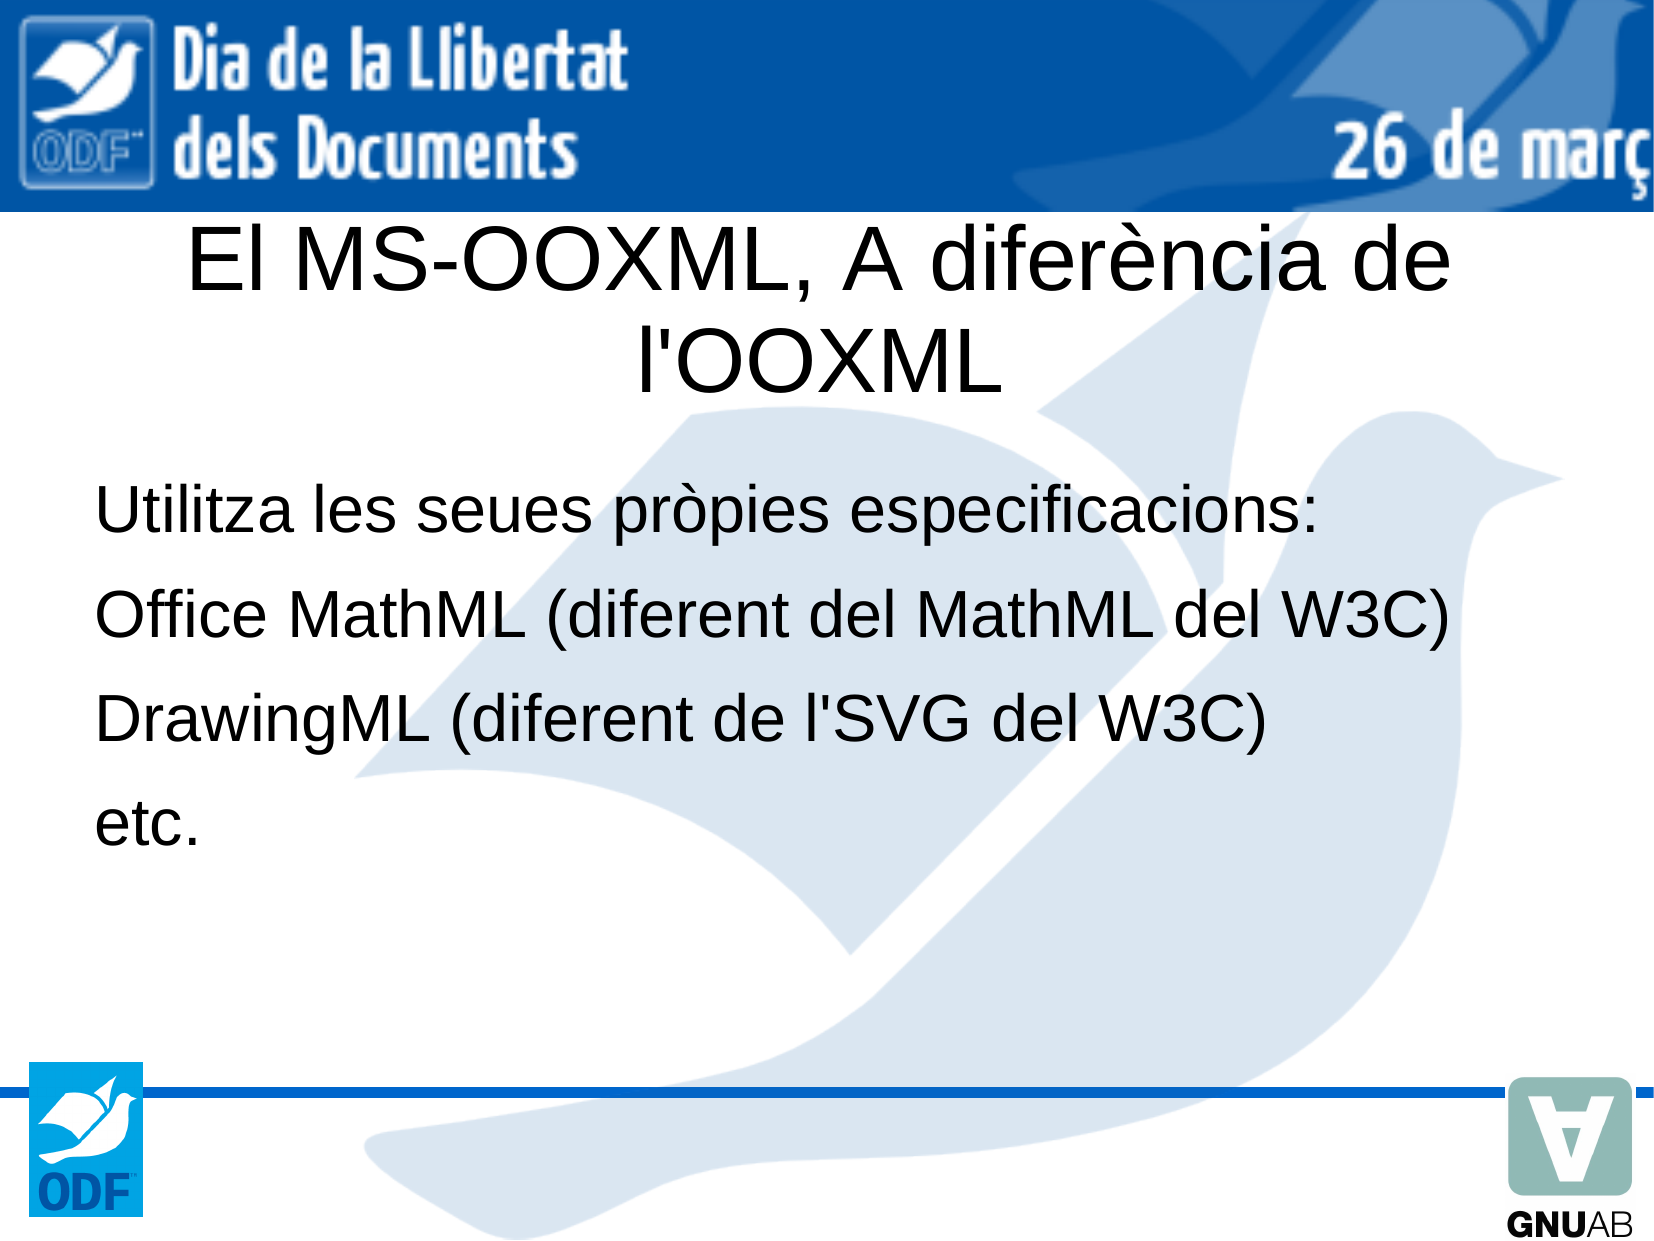

# El MS-OOXML, A diferència de l'OOXML
Utilitza les seues pròpies especificacions:
Office MathML (diferent del MathML del W3C)
DrawingML (diferent de l'SVG del W3C)
etc.